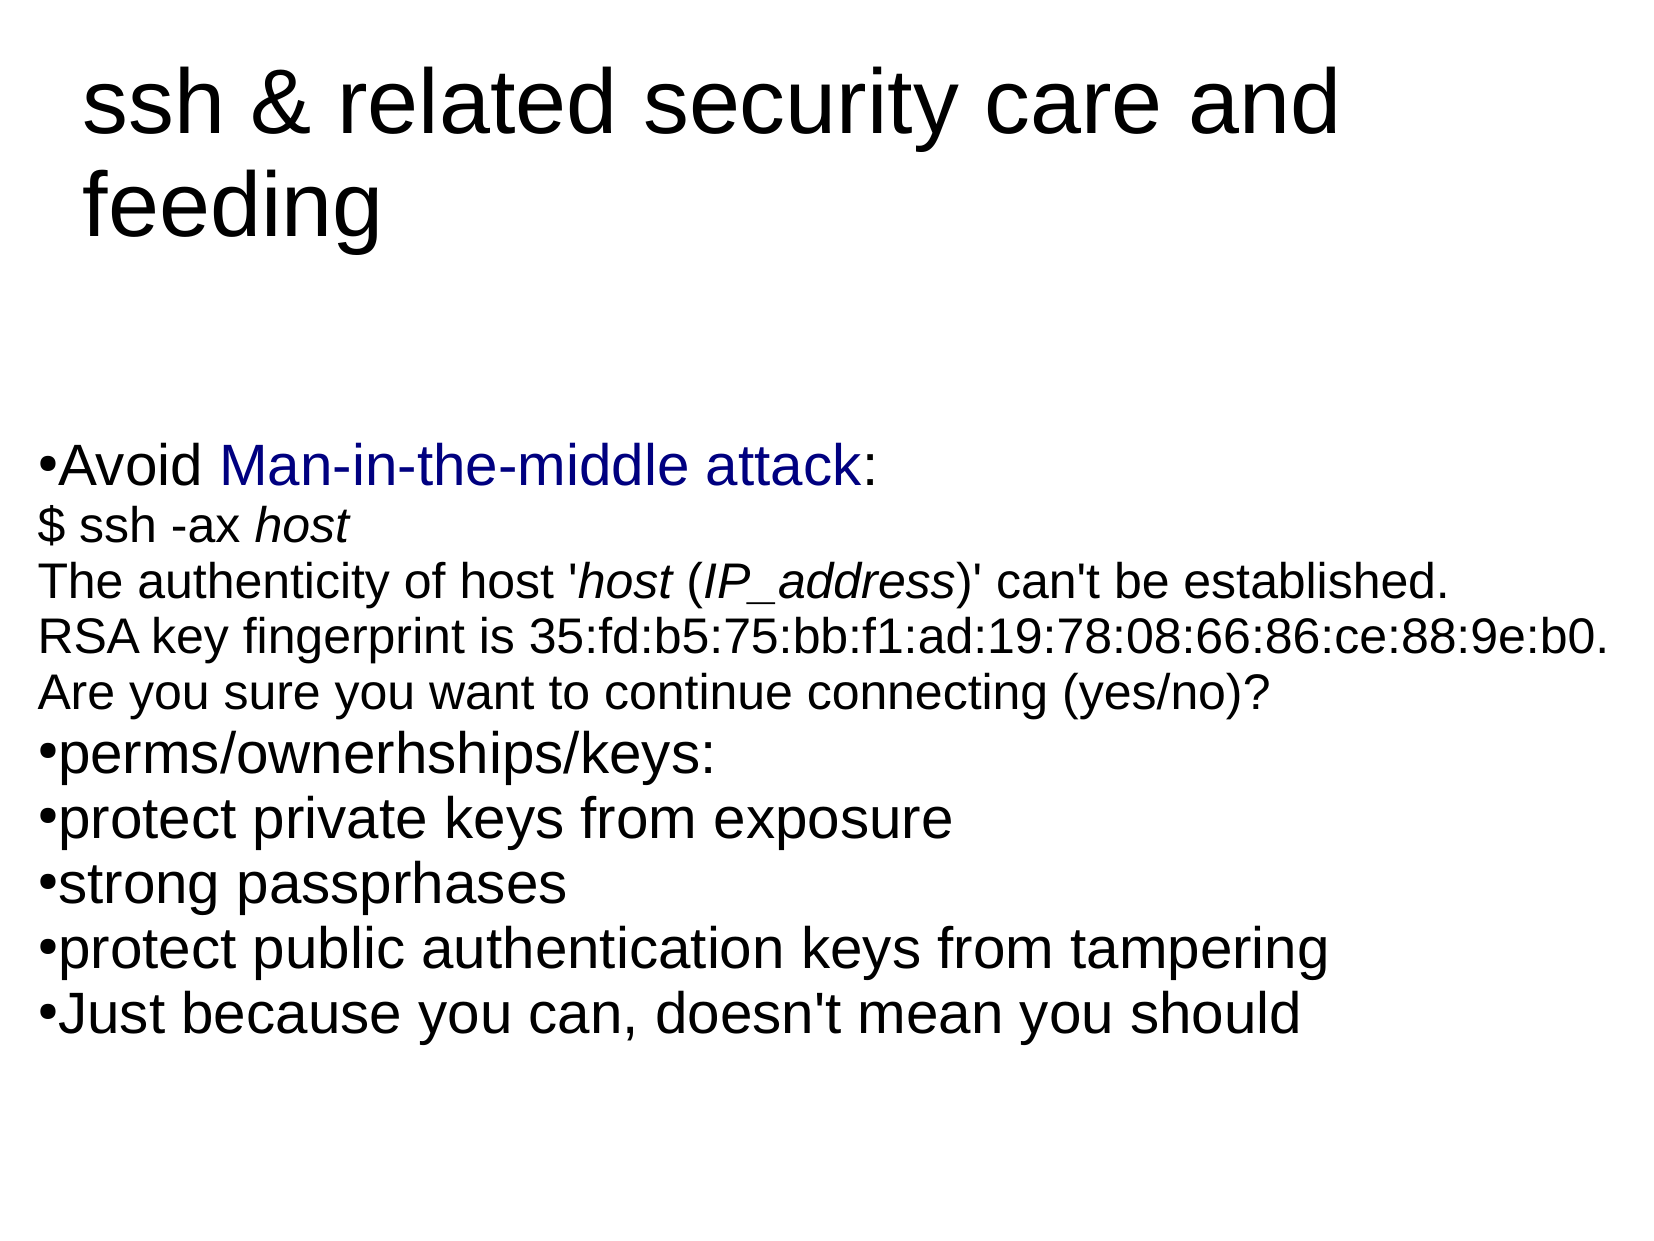

# ssh & related security care and feeding
Avoid Man-in-the-middle attack:
$ ssh -ax host
The authenticity of host 'host (IP_address)' can't be established.
RSA key fingerprint is 35:fd:b5:75:bb:f1:ad:19:78:08:66:86:ce:88:9e:b0.
Are you sure you want to continue connecting (yes/no)?
perms/ownerhships/keys:
protect private keys from exposure
strong passprhases
protect public authentication keys from tampering
Just because you can, doesn't mean you should